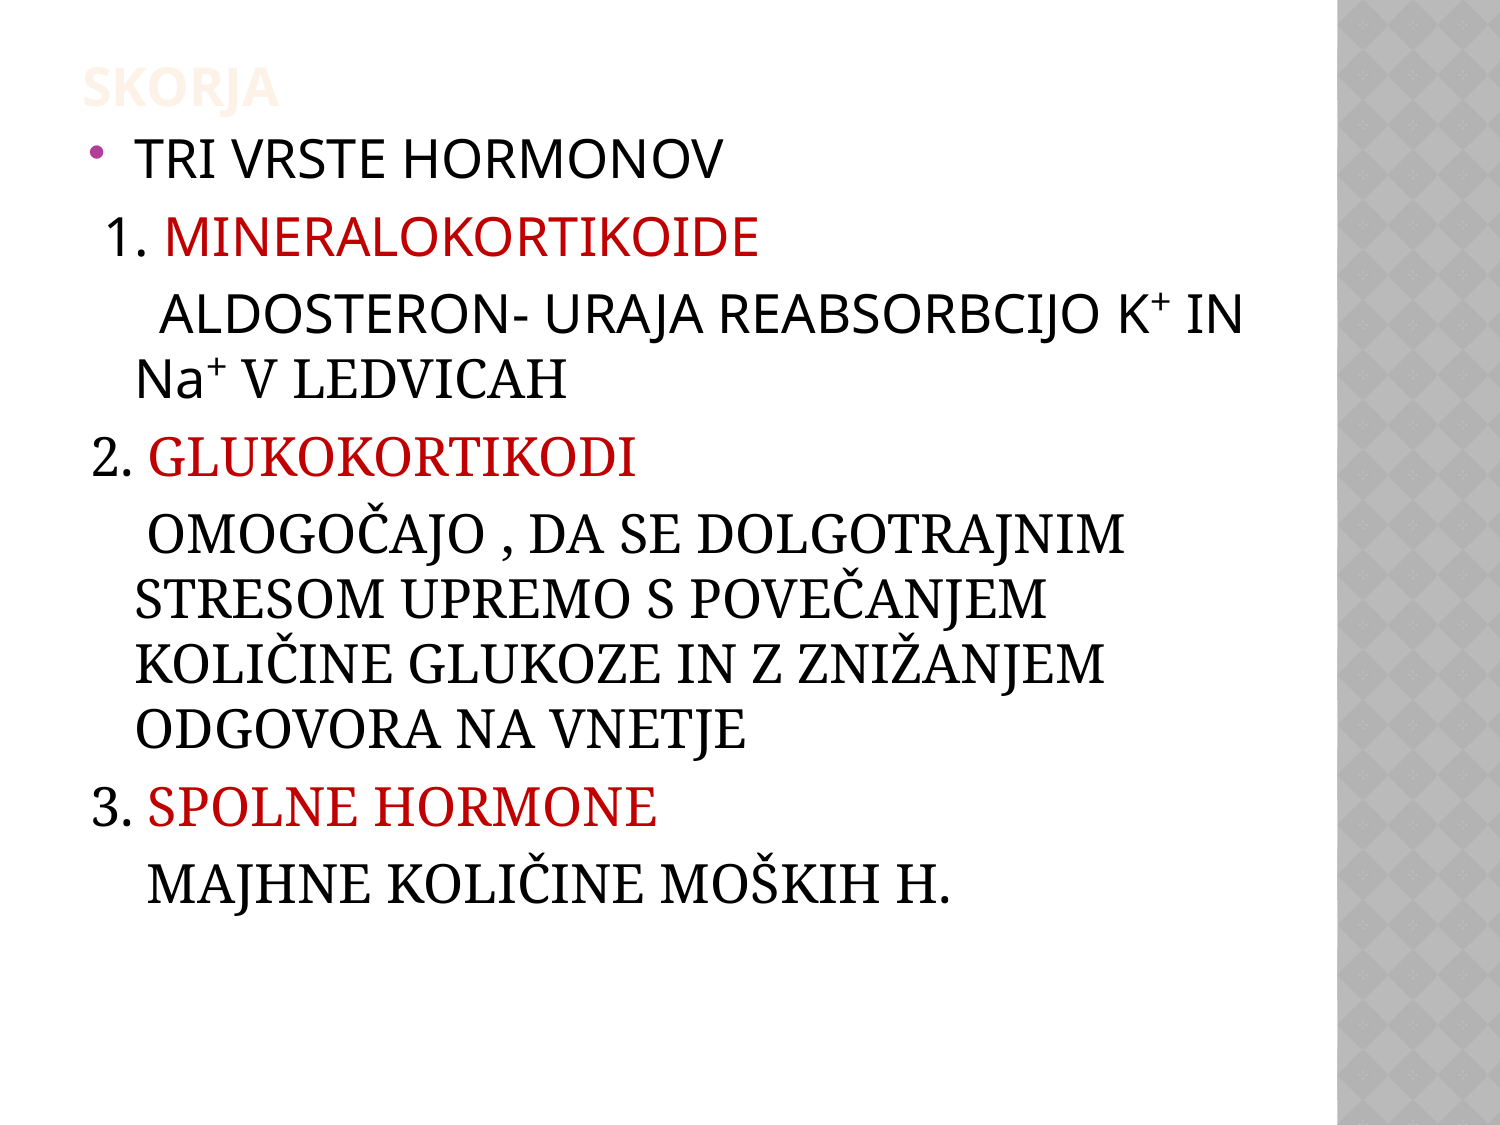

# SKORJA
TRI VRSTE HORMONOV
 1. MINERALOKORTIKOIDE
 ALDOSTERON- URAJA REABSORBCIJO K⁺ IN Na⁺ V LEDVICAH
2. GLUKOKORTIKODI
 OMOGOČAJO , DA SE DOLGOTRAJNIM STRESOM UPREMO S POVEČANJEM KOLIČINE GLUKOZE IN Z ZNIŽANJEM ODGOVORA NA VNETJE
3. SPOLNE HORMONE
 MAJHNE KOLIČINE MOŠKIH H.